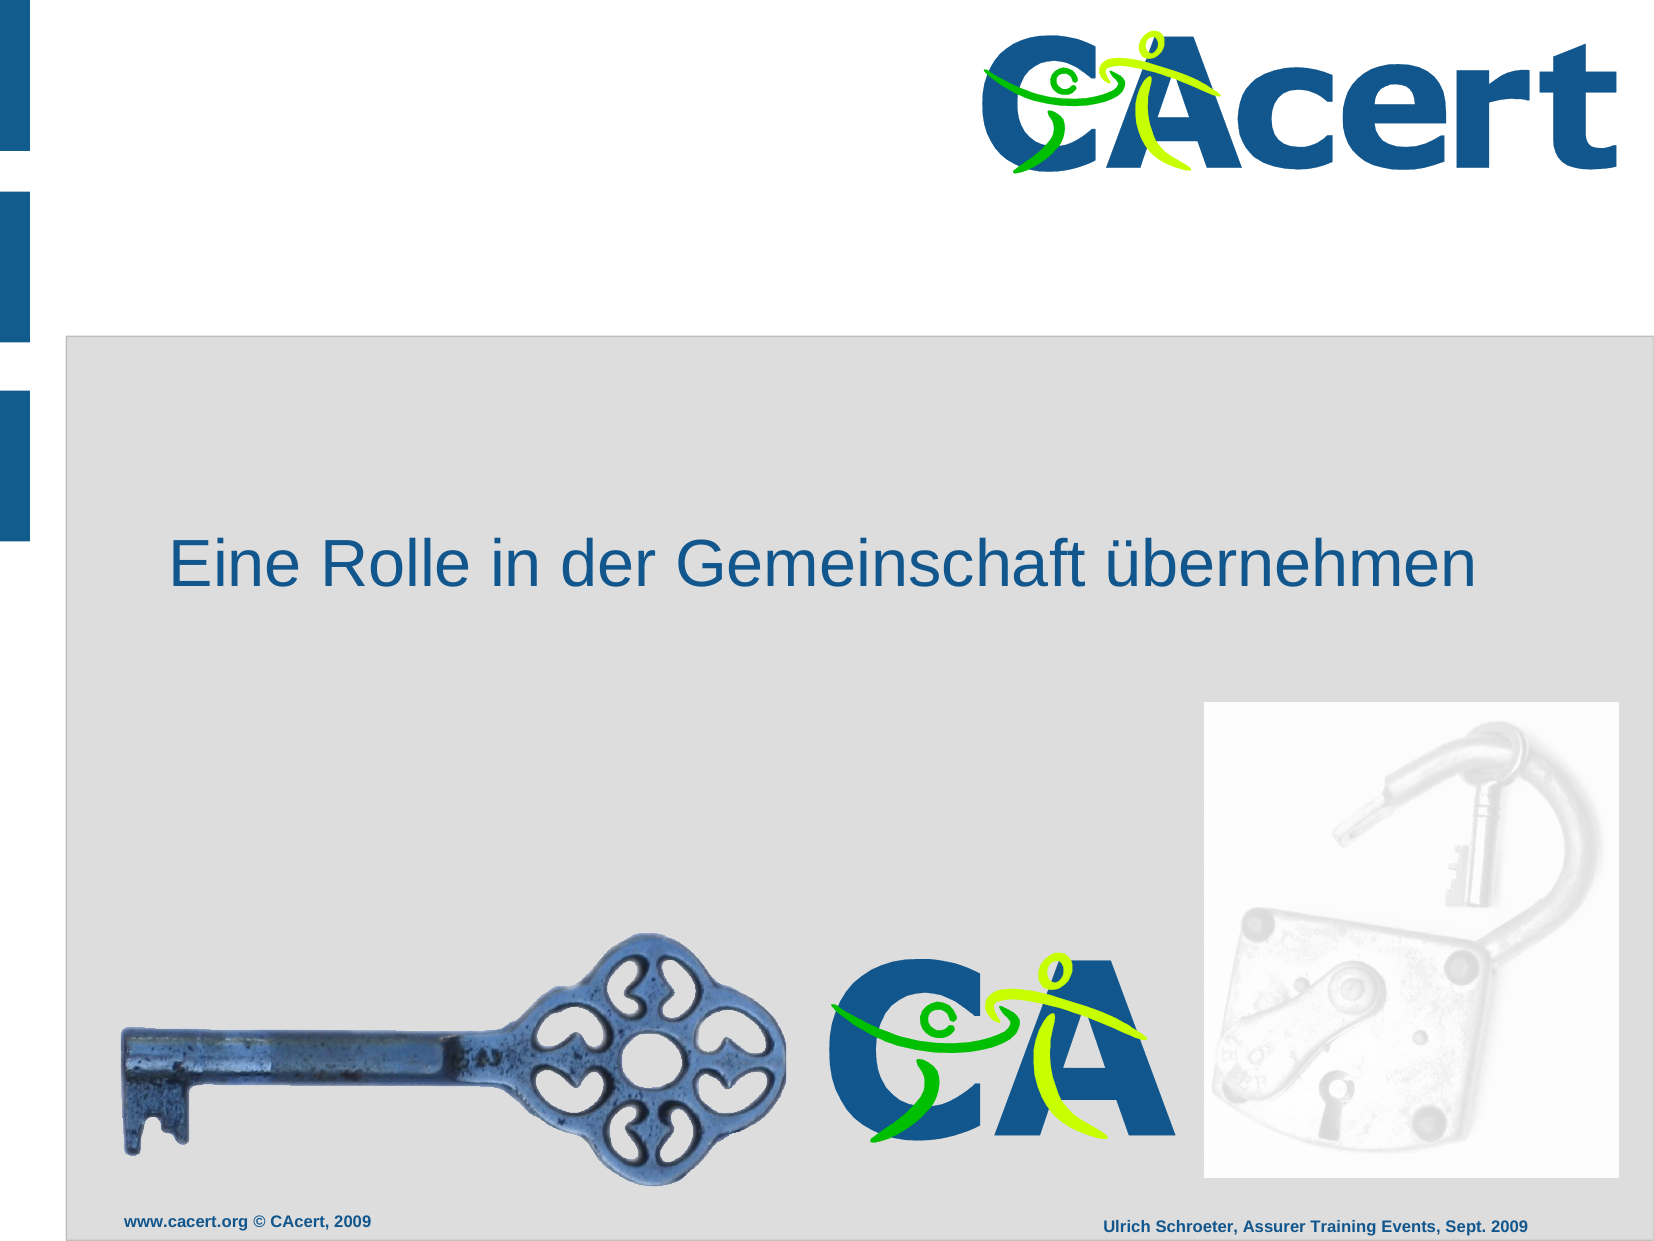

# Eine Rolle in der Gemeinschaft übernehmen